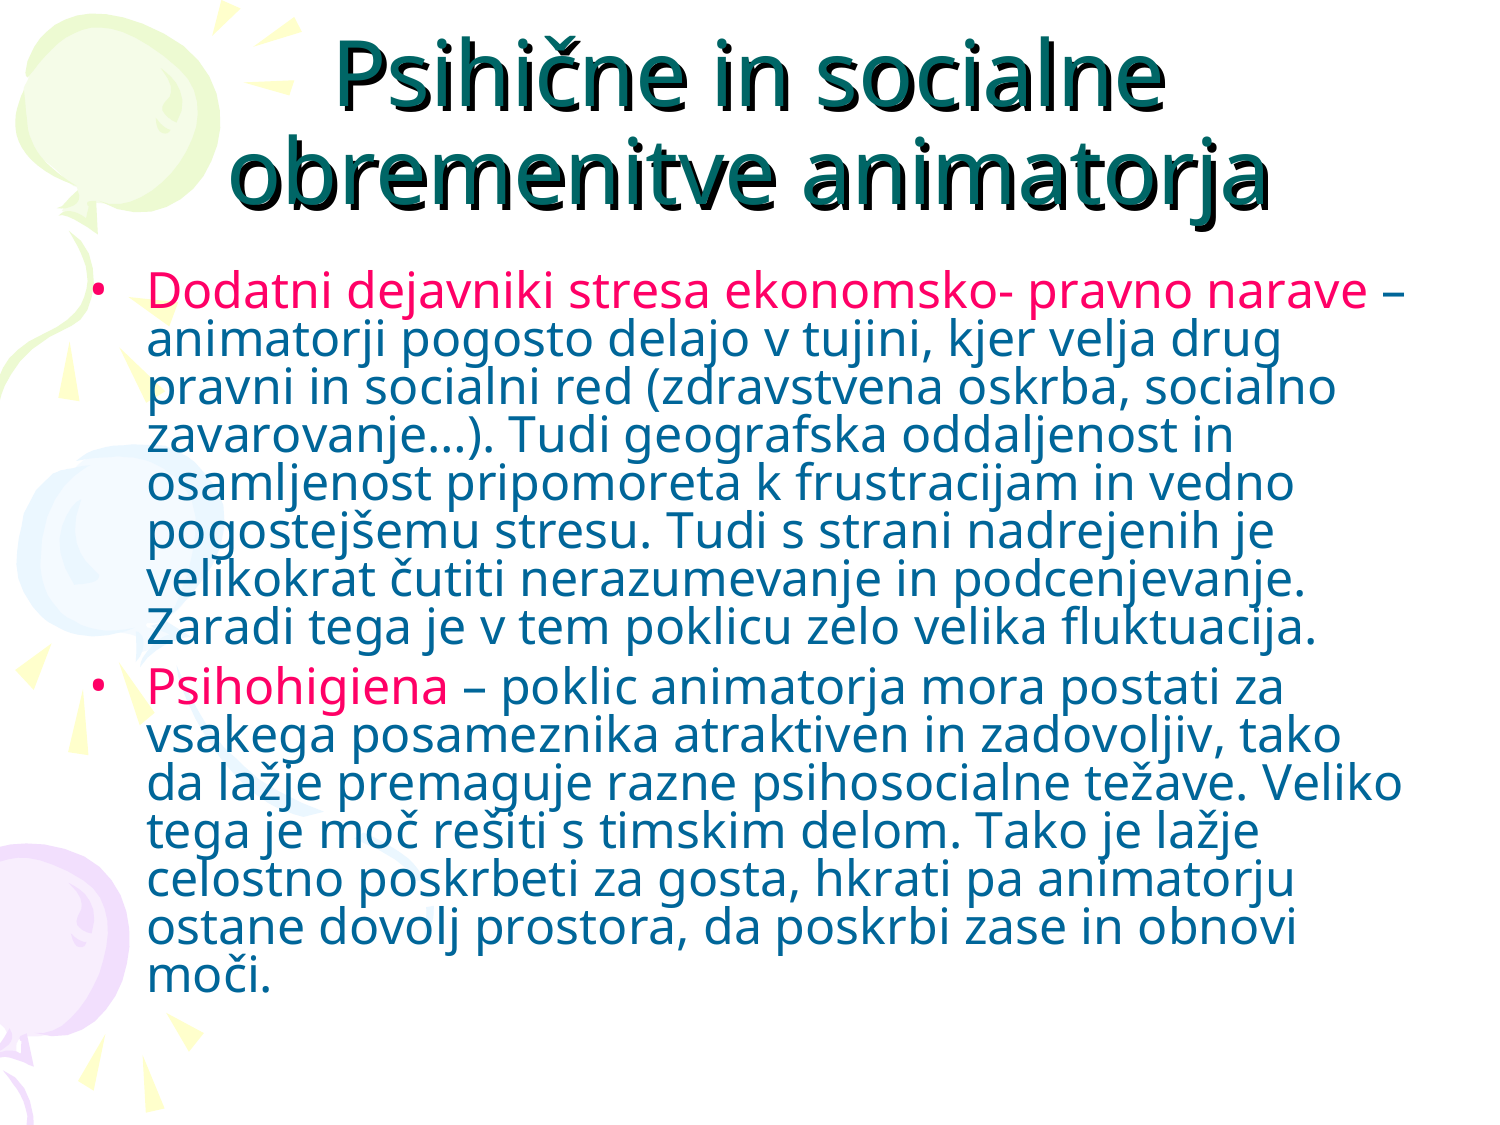

# Psihične in socialne obremenitve animatorja
Dodatni dejavniki stresa ekonomsko- pravno narave – animatorji pogosto delajo v tujini, kjer velja drug pravni in socialni red (zdravstvena oskrba, socialno zavarovanje…). Tudi geografska oddaljenost in osamljenost pripomoreta k frustracijam in vedno pogostejšemu stresu. Tudi s strani nadrejenih je velikokrat čutiti nerazumevanje in podcenjevanje. Zaradi tega je v tem poklicu zelo velika fluktuacija.
Psihohigiena – poklic animatorja mora postati za vsakega posameznika atraktiven in zadovoljiv, tako da lažje premaguje razne psihosocialne težave. Veliko tega je moč rešiti s timskim delom. Tako je lažje celostno poskrbeti za gosta, hkrati pa animatorju ostane dovolj prostora, da poskrbi zase in obnovi moči.